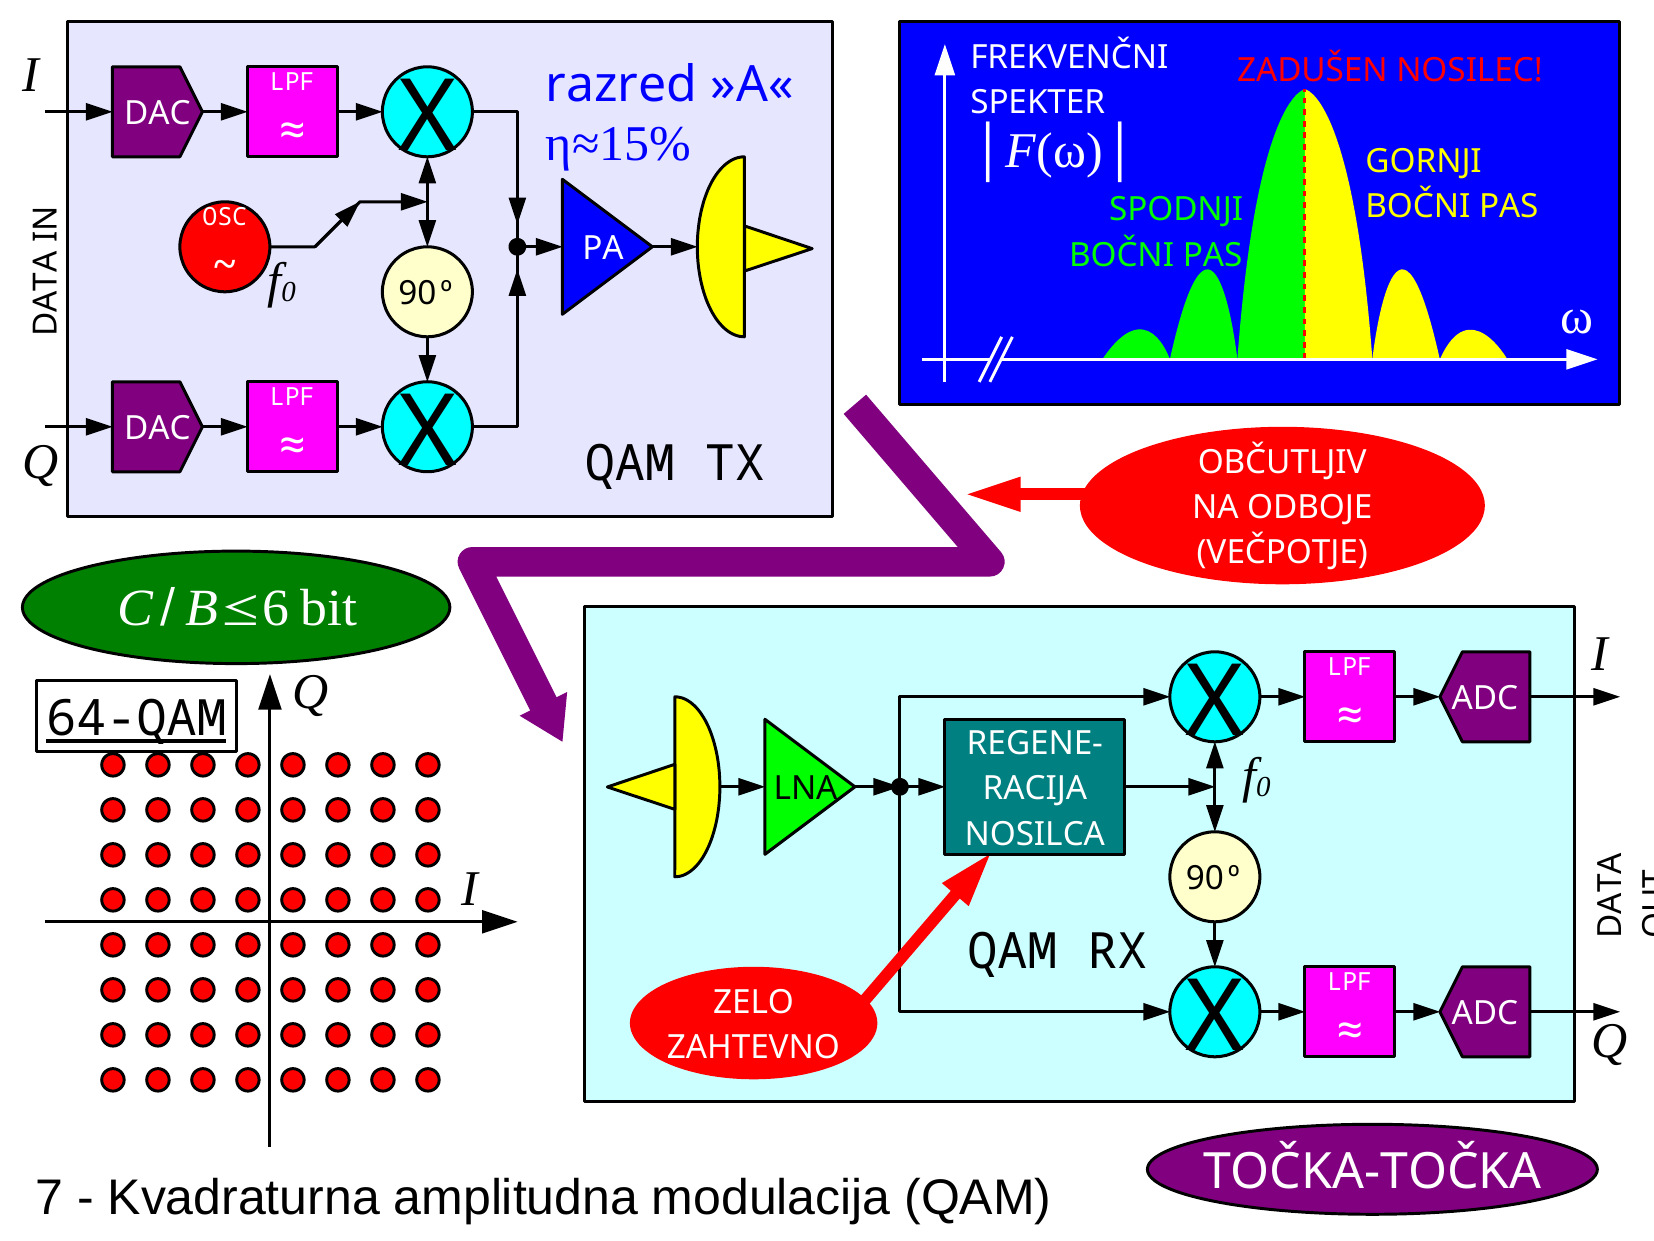

FREKVENČNI
SPEKTER
│F(ω)│
ZADUŠEN NOSILEC!
I
Q
razred »A« η≈15%
DAC
LPF
≈
X
GORNJI
BOČNI PAS
PA
 SPODNJI
BOČNI PAS
OSC
~
DATA IN
90º
f0
ω
X
DAC
LPF
≈
QAM TX
OBČUTLJIV
NA ODBOJE
(VEČPOTJE)
I
Q
X
LPF
≈
ADC
Q
64-QAM
LNA
REGENE-
RACIJA
NOSILCA
f0
DATA OUT
90º
I
QAM RX
ZELO
ZAHTEVNO
X
LPF
≈
ADC
TOČKA-TOČKA
7 - Kvadraturna amplitudna modulacija (QAM)